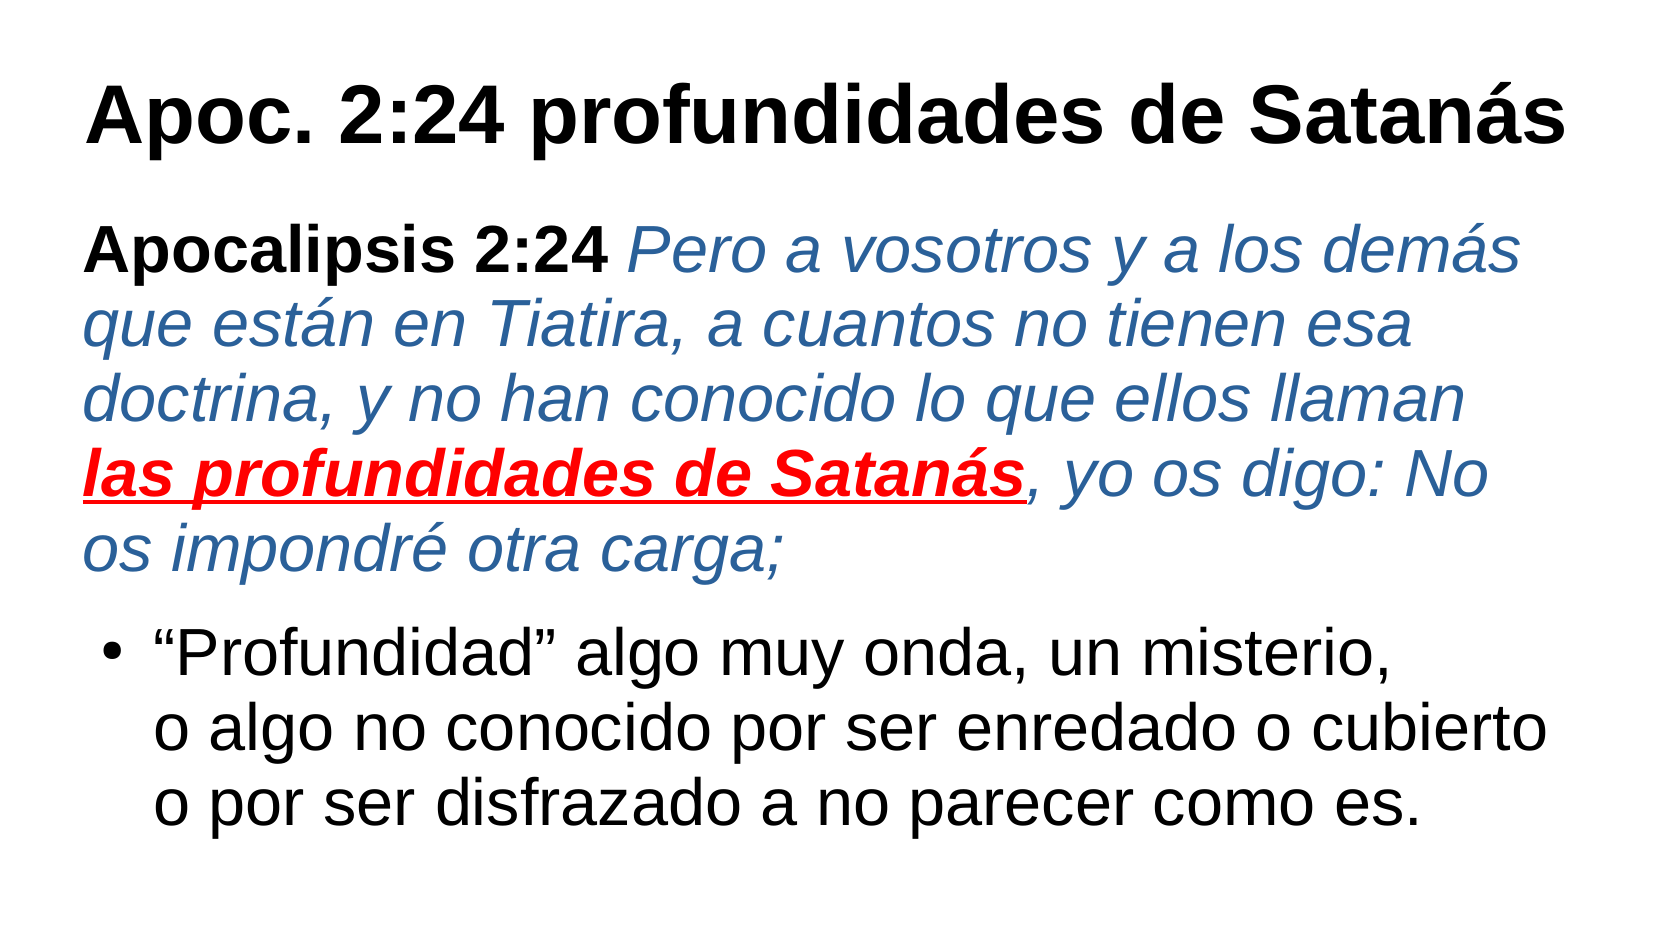

# Apoc. 2:24 profundidades de Satanás
Apocalipsis 2:24 Pero a vosotros y a los demás que están en Tiatira, a cuantos no tienen esa doctrina, y no han conocido lo que ellos llaman las profundidades de Satanás, yo os digo: No os impondré otra carga;
“Profundidad” algo muy onda, un misterio,
o algo no conocido por ser enredado o cubierto
o por ser disfrazado a no parecer como es.